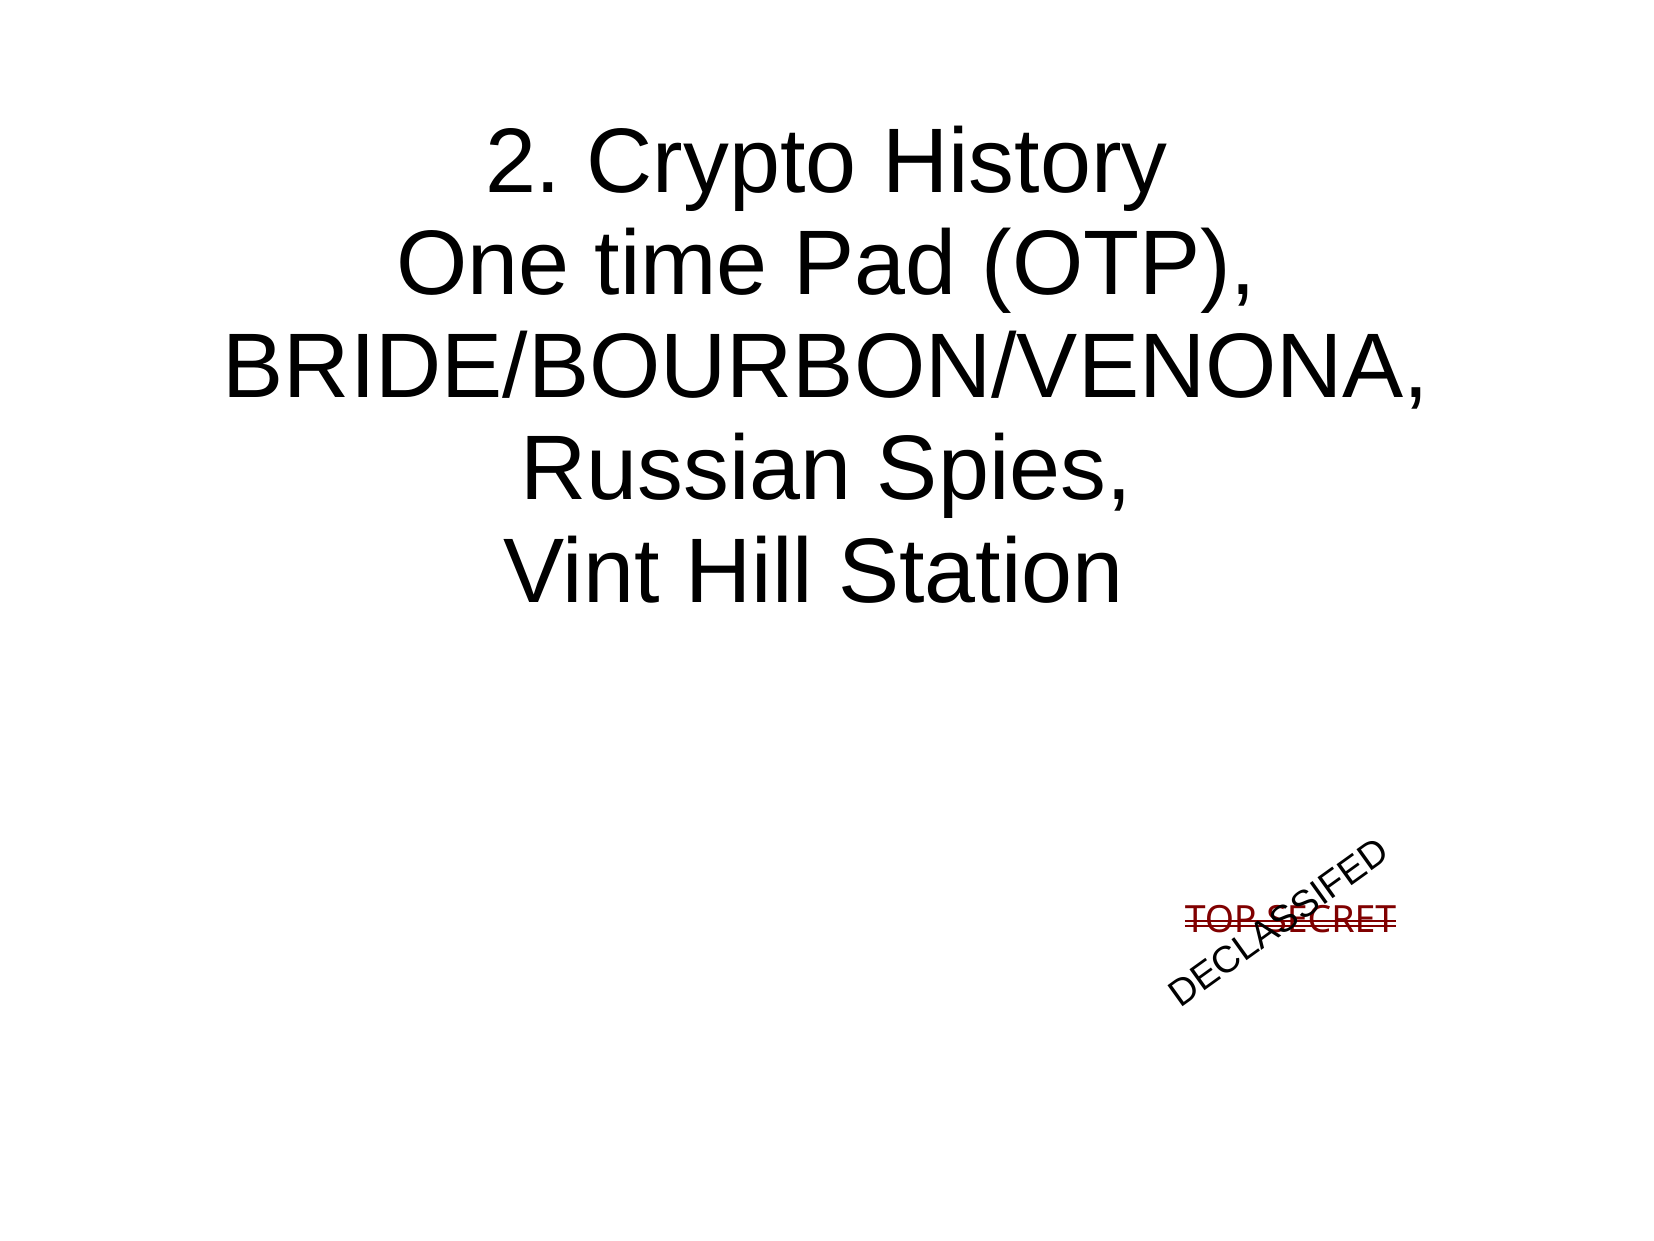

# 2. Crypto History One time Pad (OTP), BRIDE/BOURBON/VENONA, Russian Spies, Vint Hill Station
DECLASSIFED
TOP SECRET